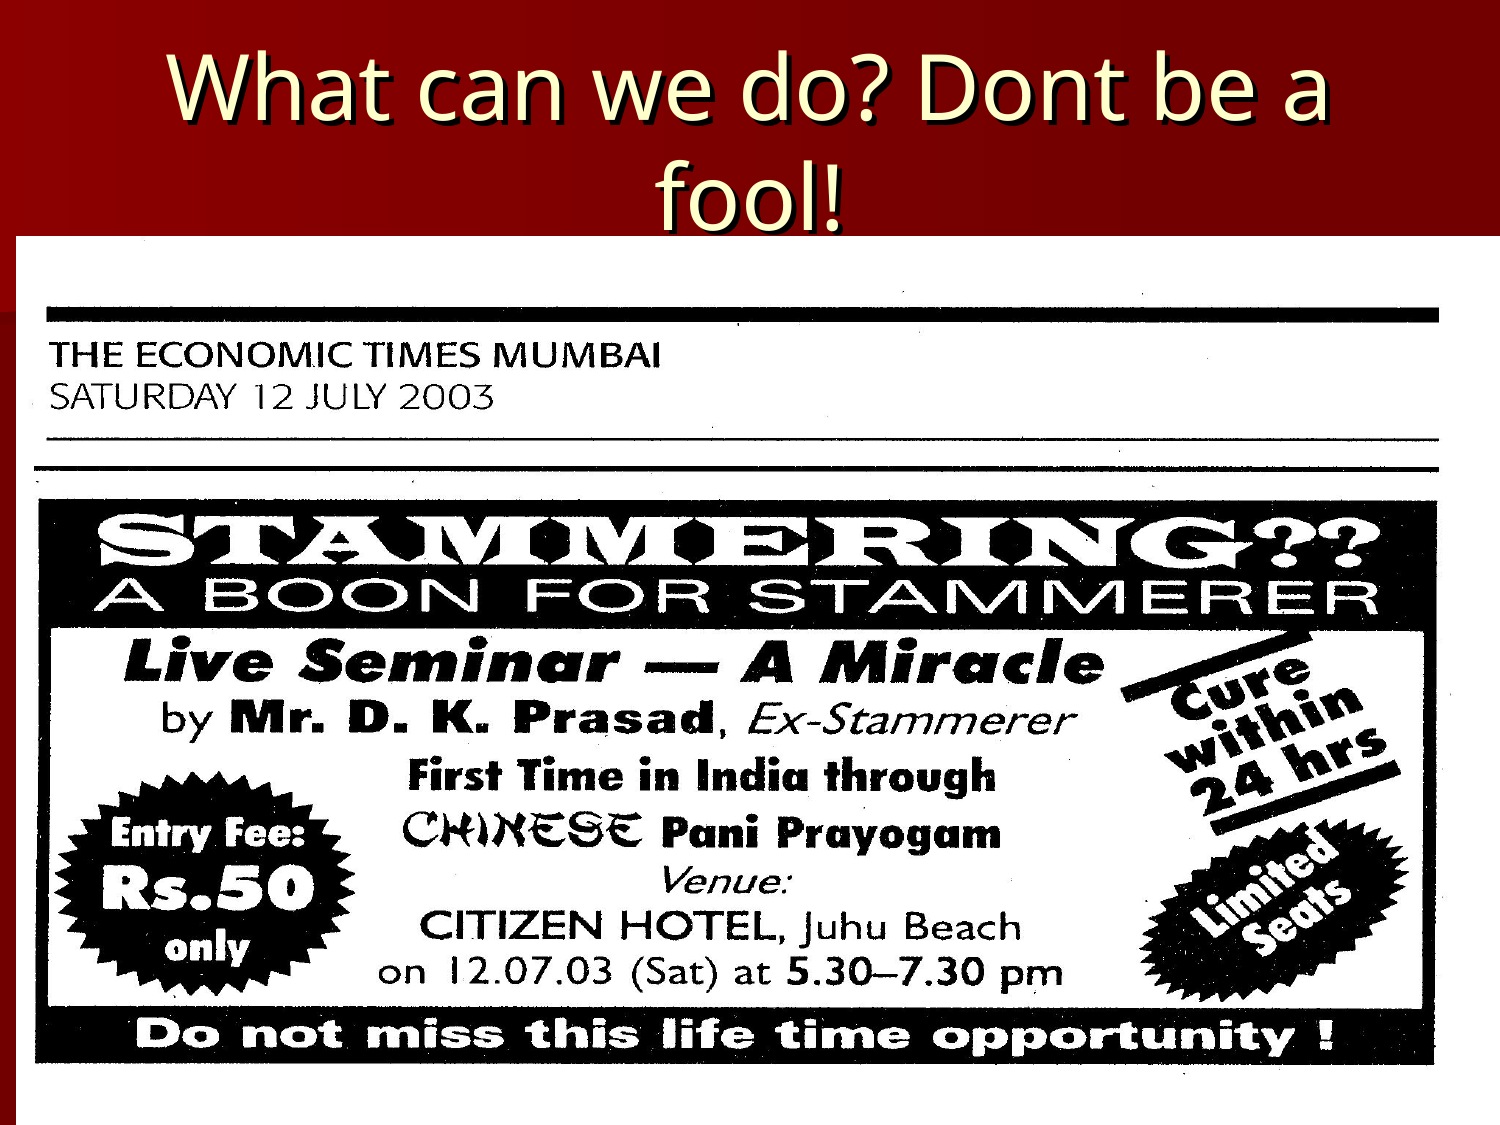

# What can we do? Dont be a fool!